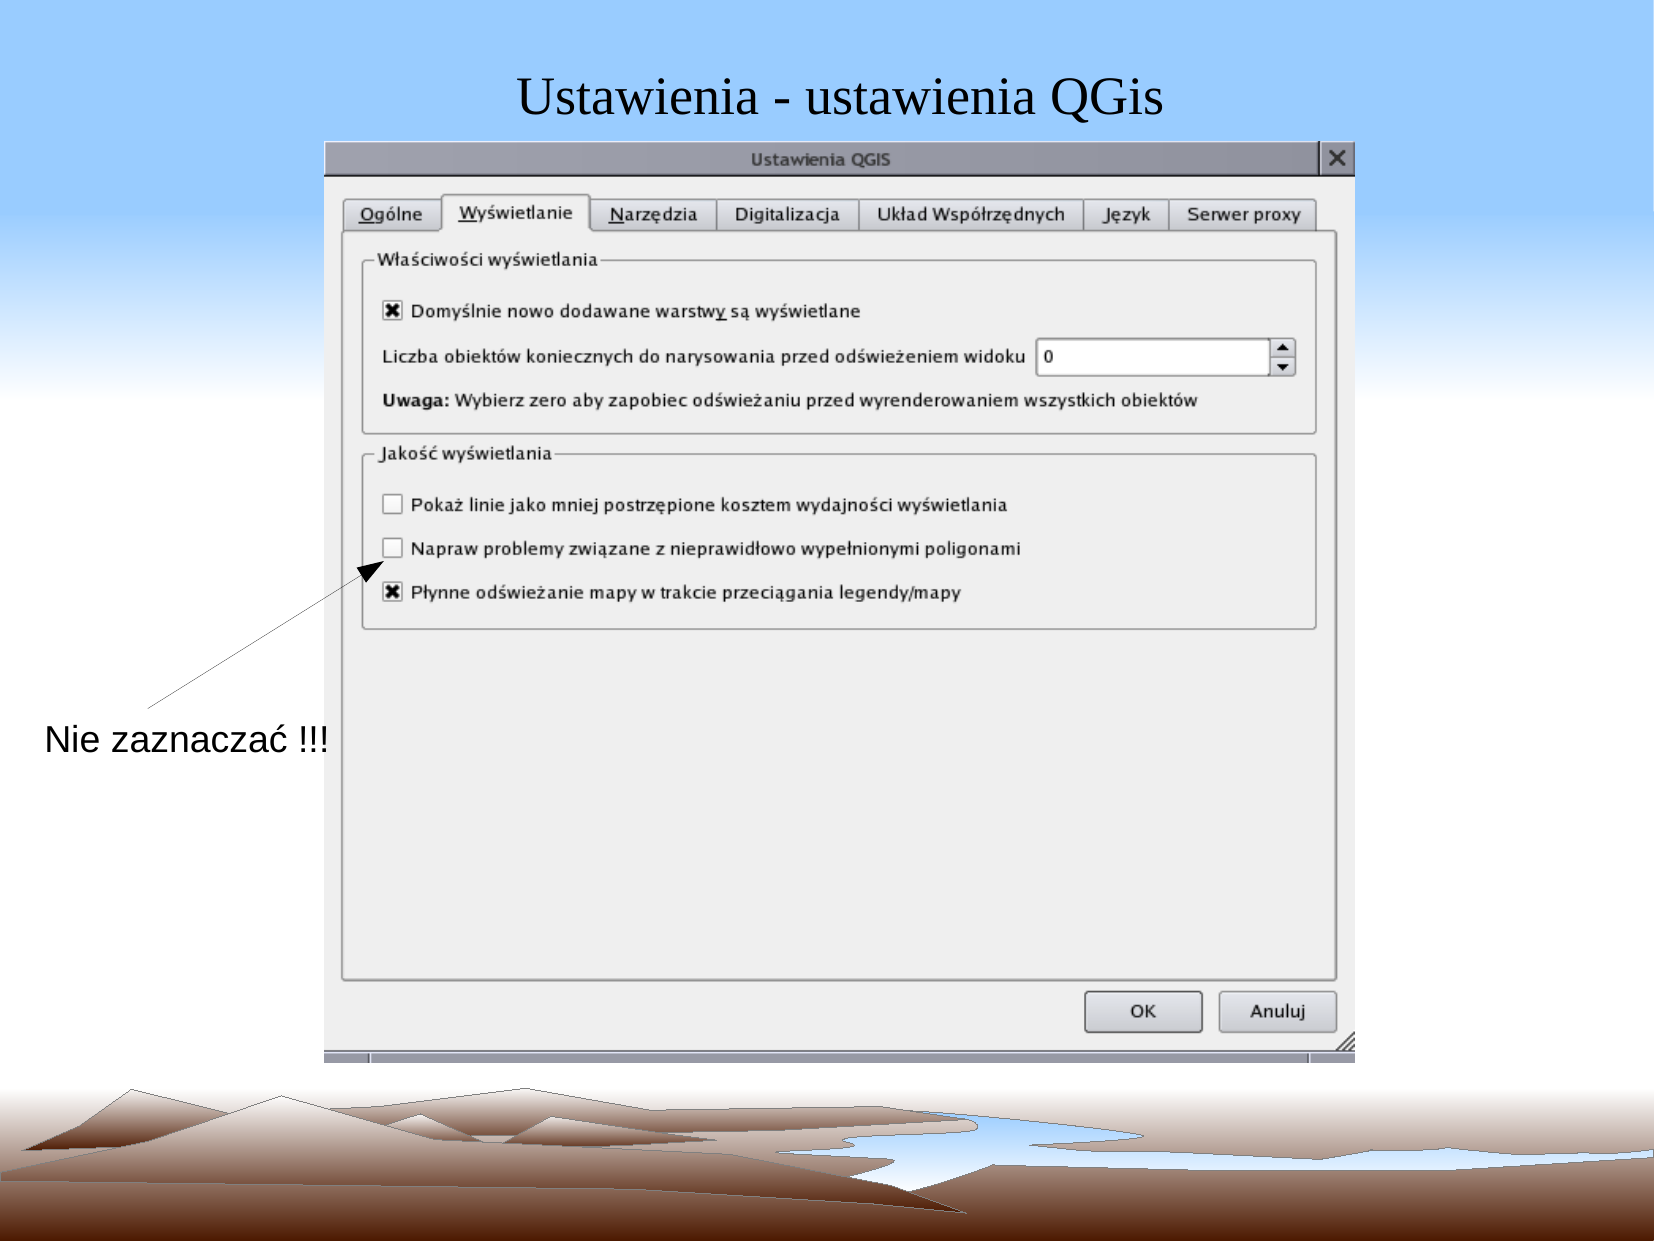

Ustawienia - ustawienia QGis
Nie zaznaczać !!!